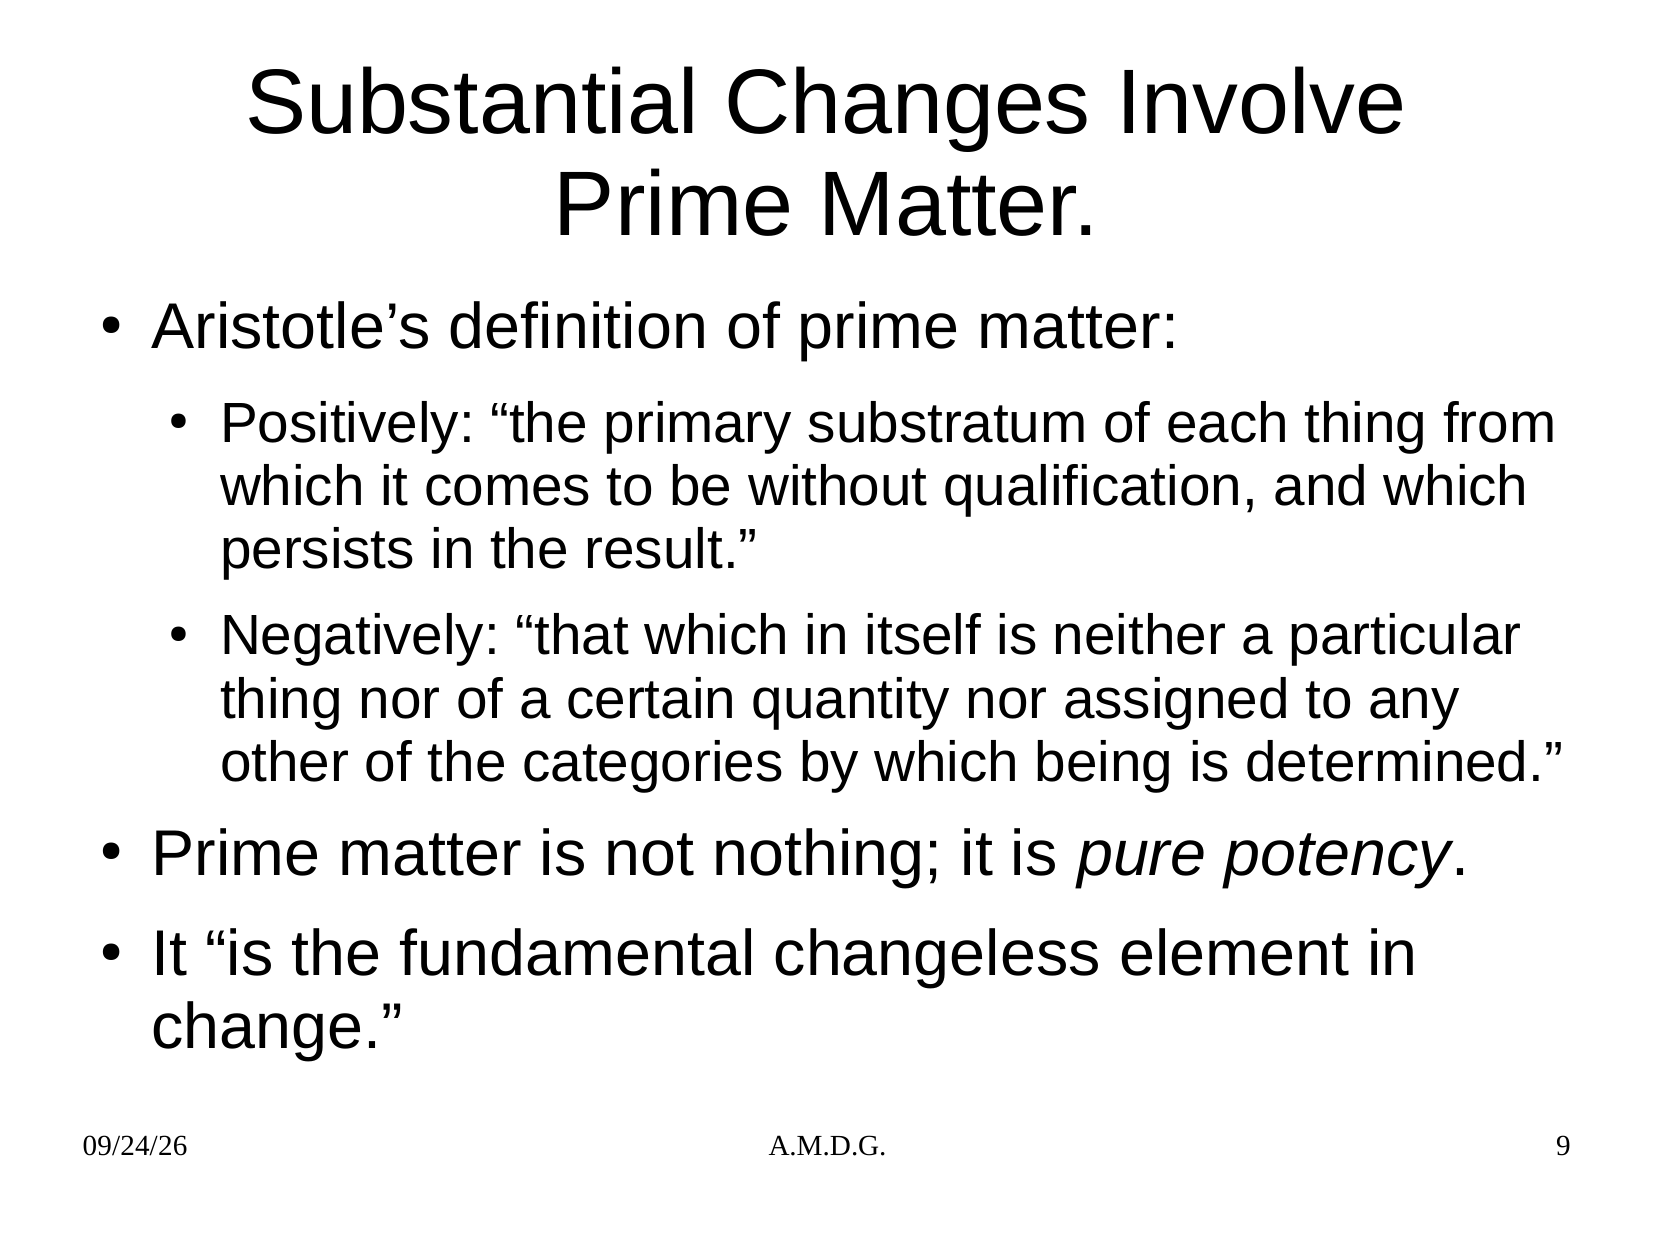

# Substantial Changes Involve Prime Matter.
Aristotle’s definition of prime matter:
Positively: “the primary substratum of each thing from which it comes to be without qualification, and which persists in the result.”
Negatively: “that which in itself is neither a particular thing nor of a certain quantity nor assigned to any other of the categories by which being is determined.”
Prime matter is not nothing; it is pure potency.
It “is the fundamental changeless element in change.”
A.M.D.G.
9